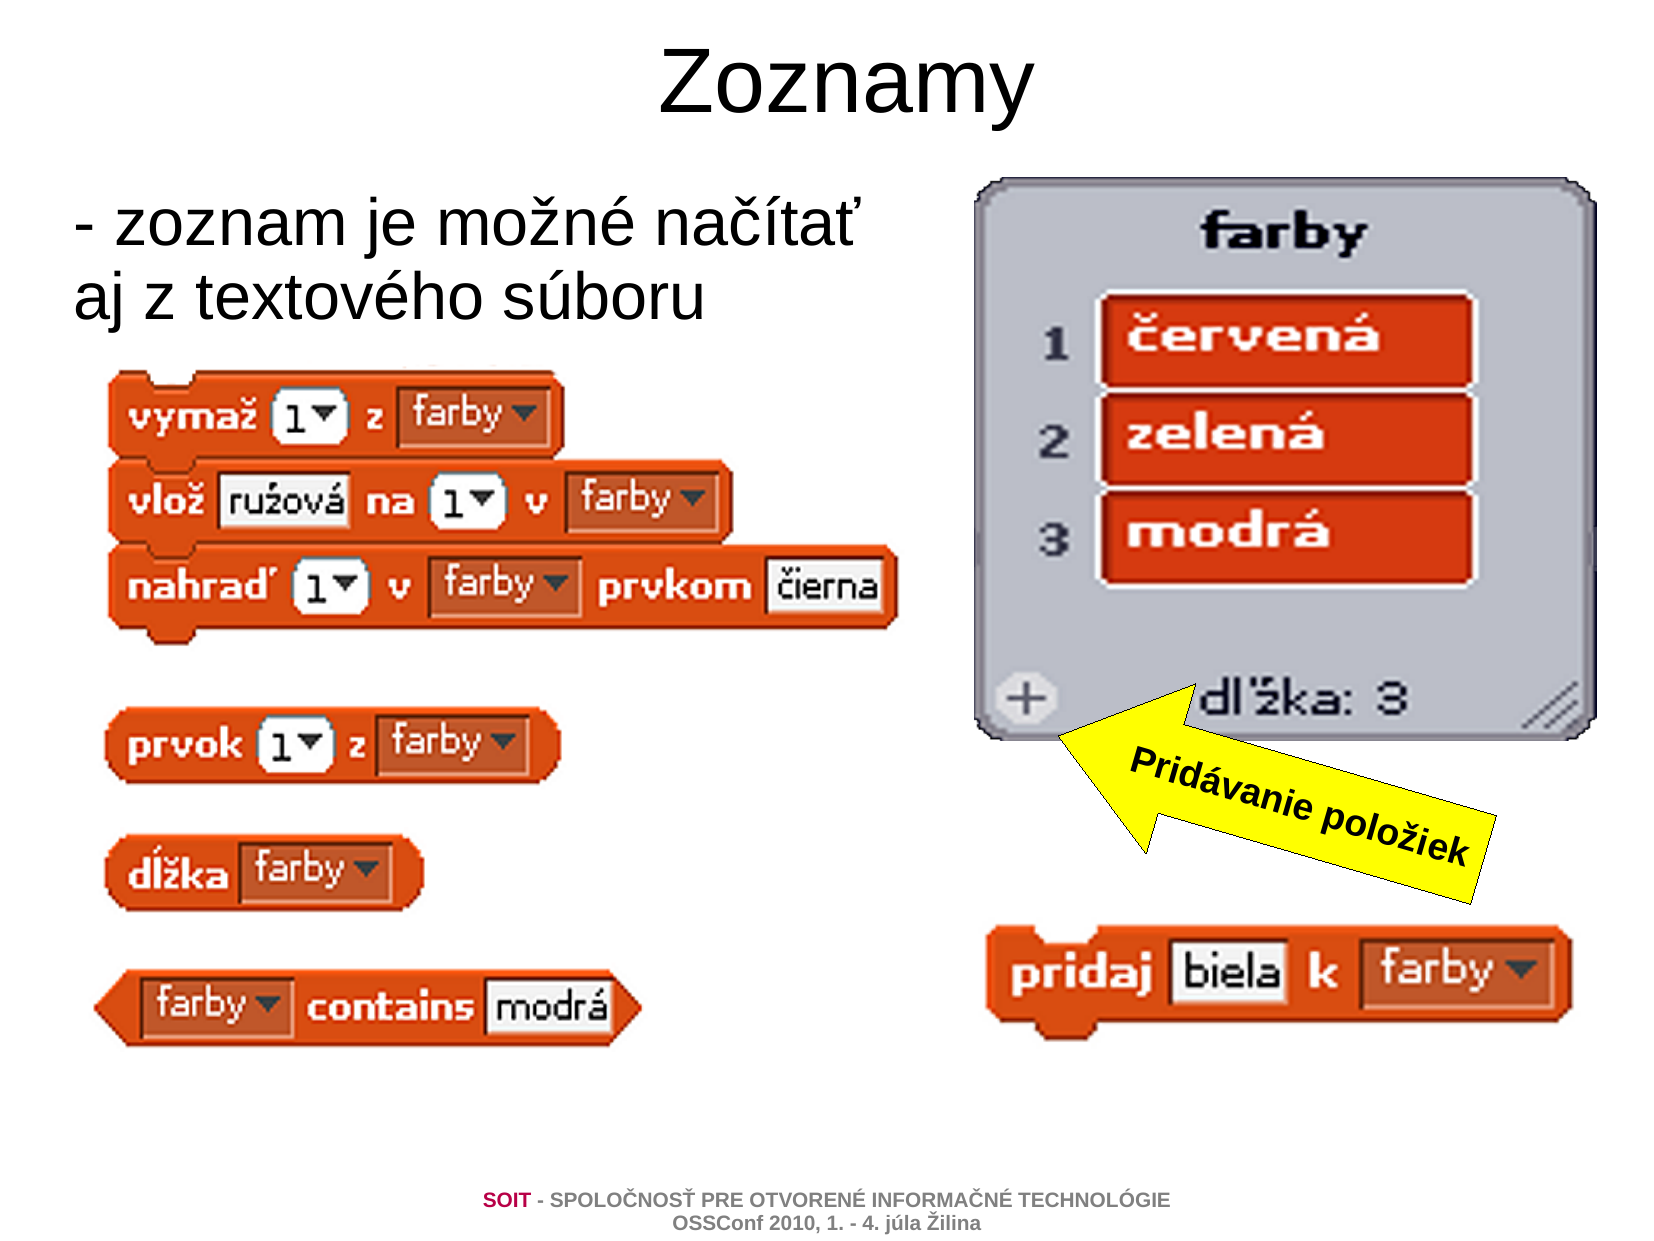

# Zoznamy
- zoznam je možné načítať aj z textového súboru
Pridávanie položiek
SOIT - SPOLOČNOSŤ PRE OTVORENÉ INFORMAČNÉ TECHNOLÓGIE
OSSConf 2010, 1. - 4. júla Žilina